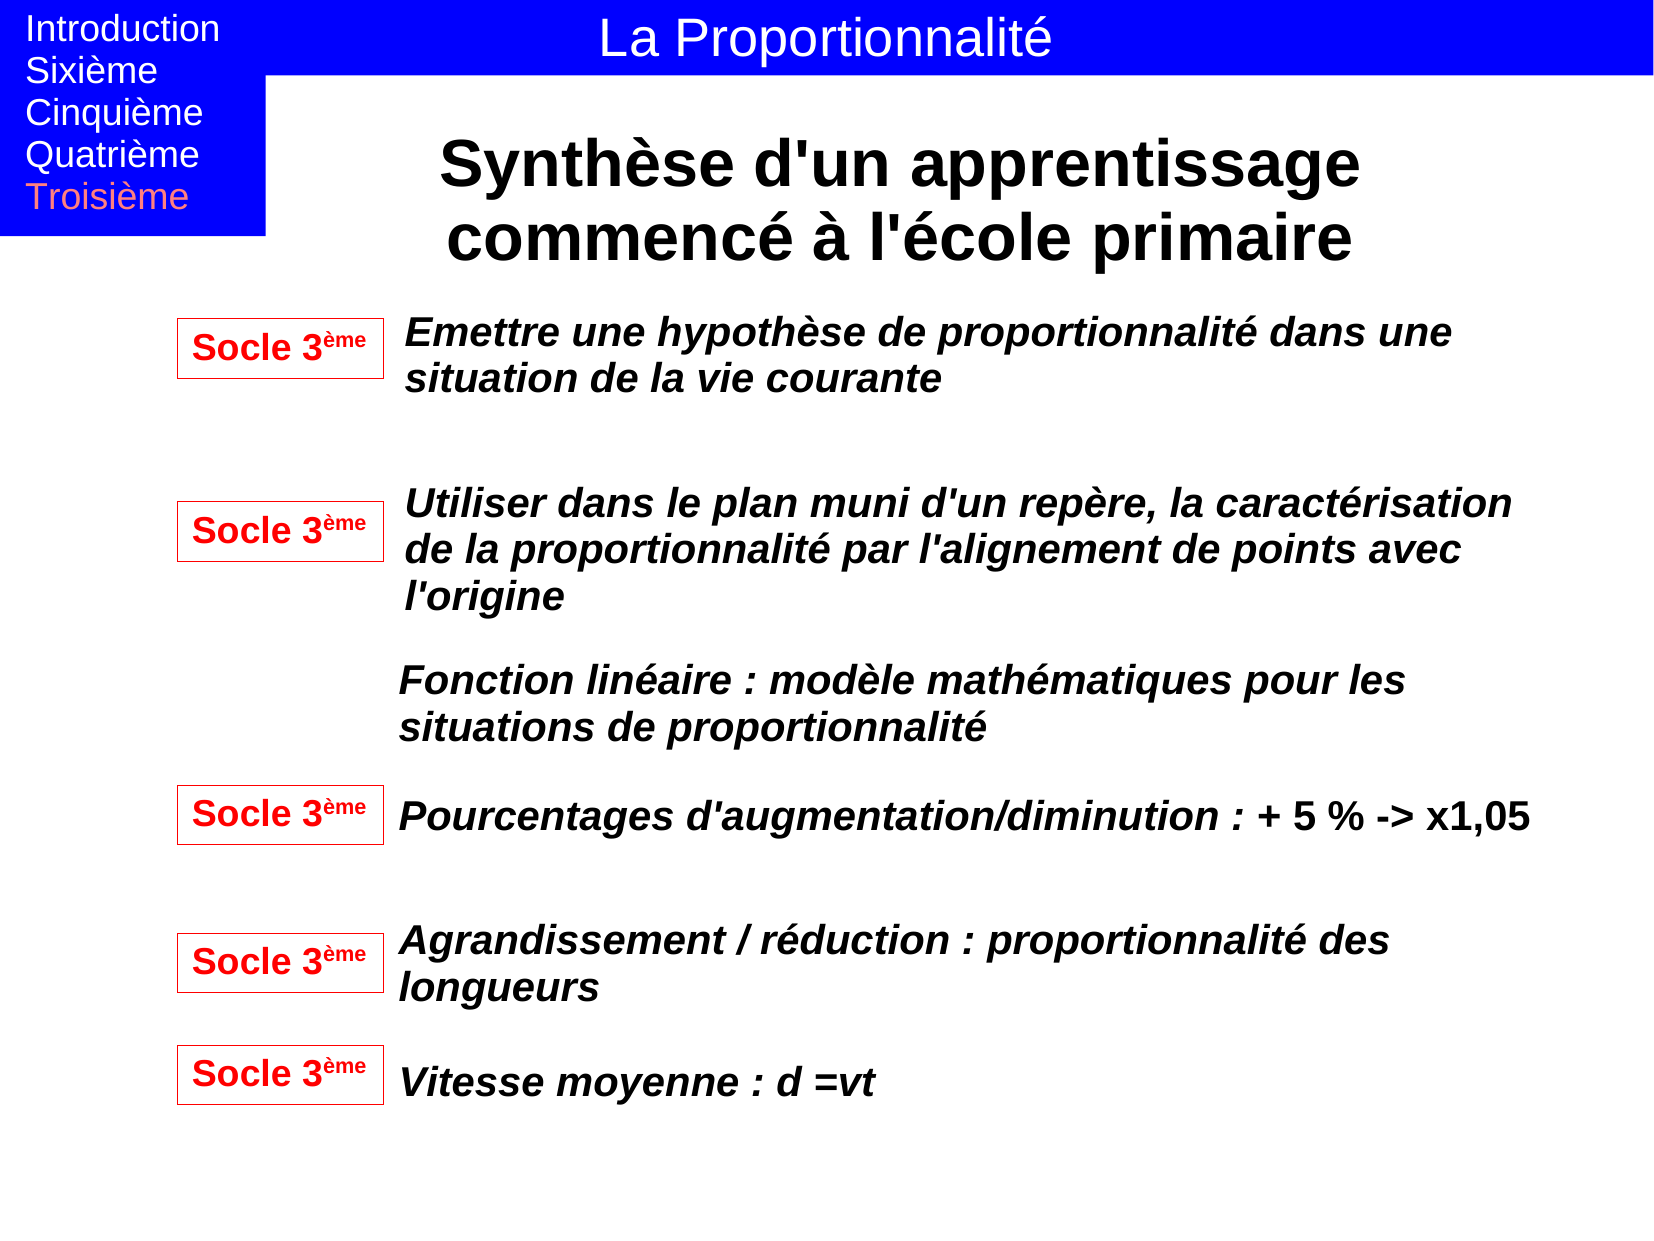

Introduction
 Sixième
 Cinquième
 Quatrième
 Troisième
La Proportionnalité
Synthèse d'un apprentissage commencé à l'école primaire
Emettre une hypothèse de proportionnalité dans une situation de la vie courante
Socle 3ème
Utiliser dans le plan muni d'un repère, la caractérisation de la proportionnalité par l'alignement de points avec l'origine
Socle 3ème
Fonction linéaire : modèle mathématiques pour les situations de proportionnalité
Socle 3ème
Pourcentages d'augmentation/diminution : + 5 % -> x1,05
Agrandissement / réduction : proportionnalité des longueurs
Socle 3ème
Socle 3ème
Vitesse moyenne : d =vt